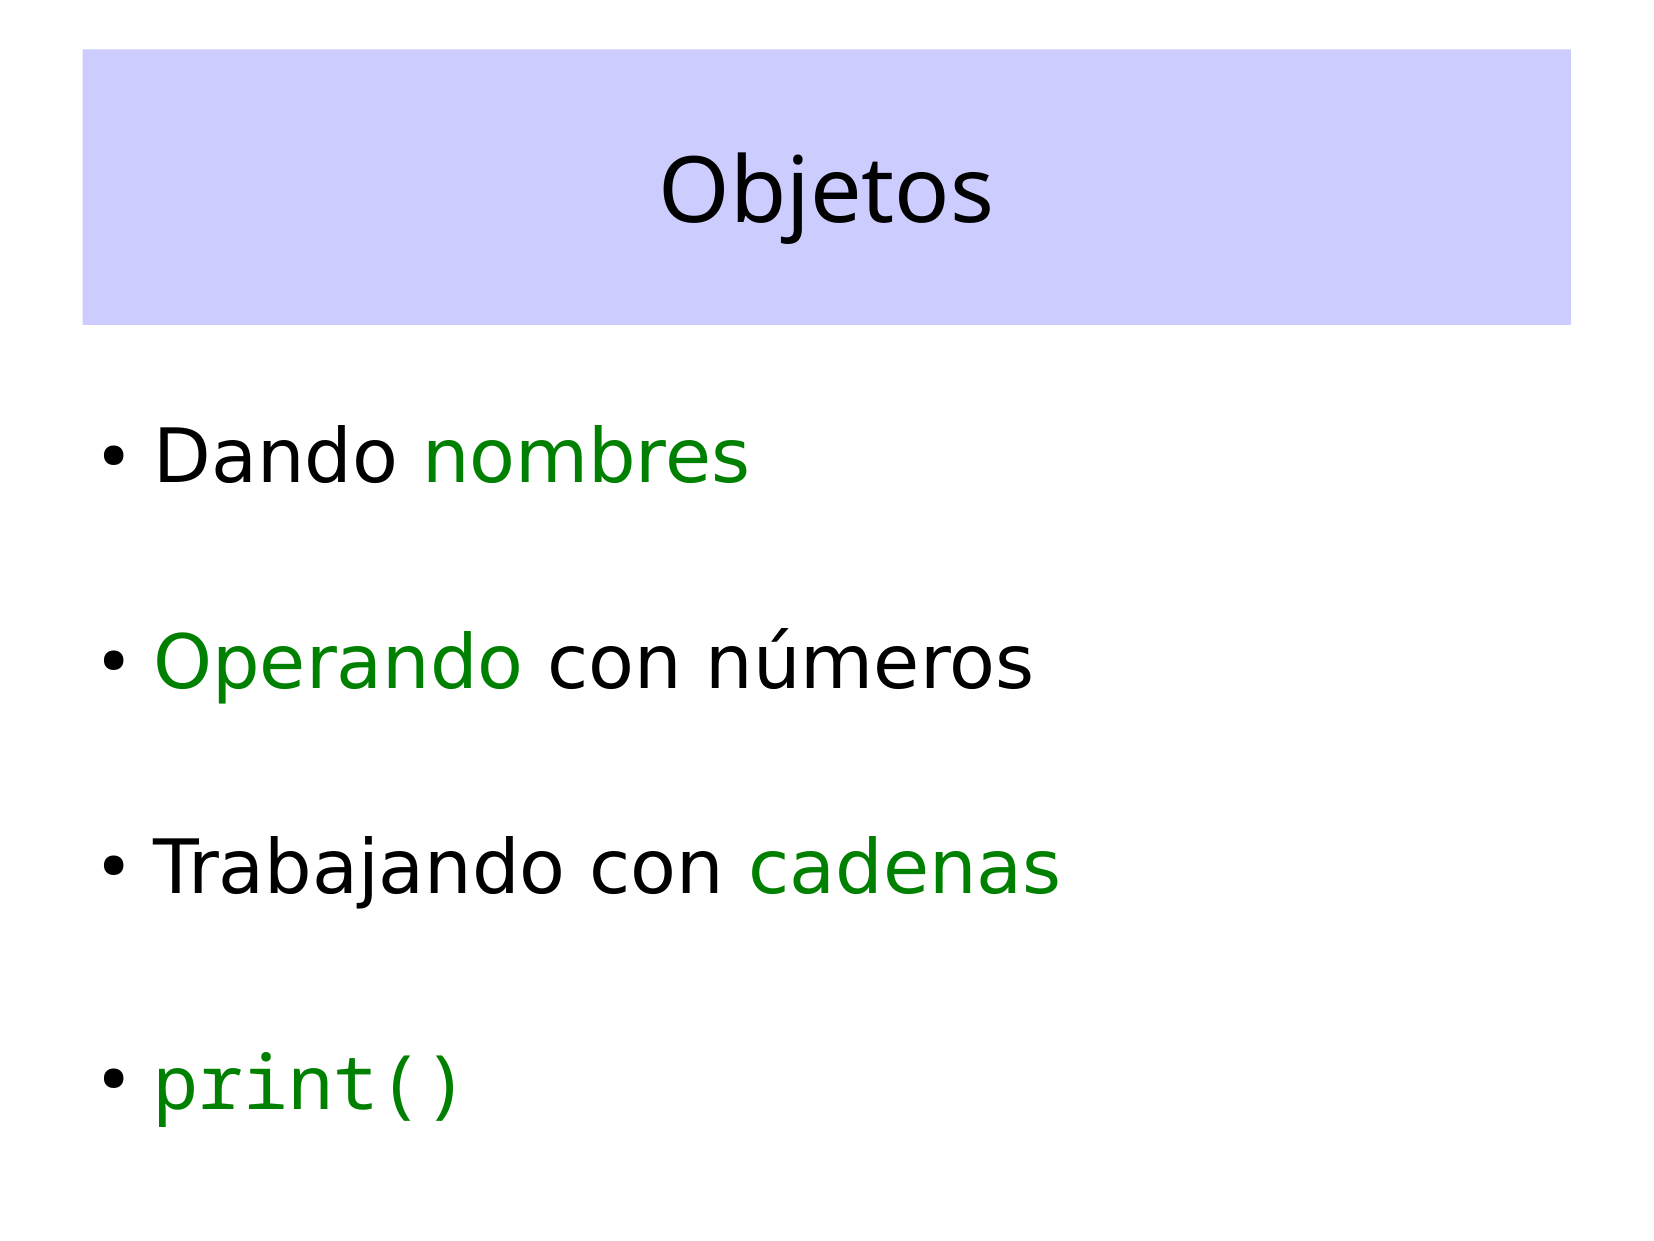

# Objetos
Dando nombres
Operando con números
Trabajando con cadenas
print()